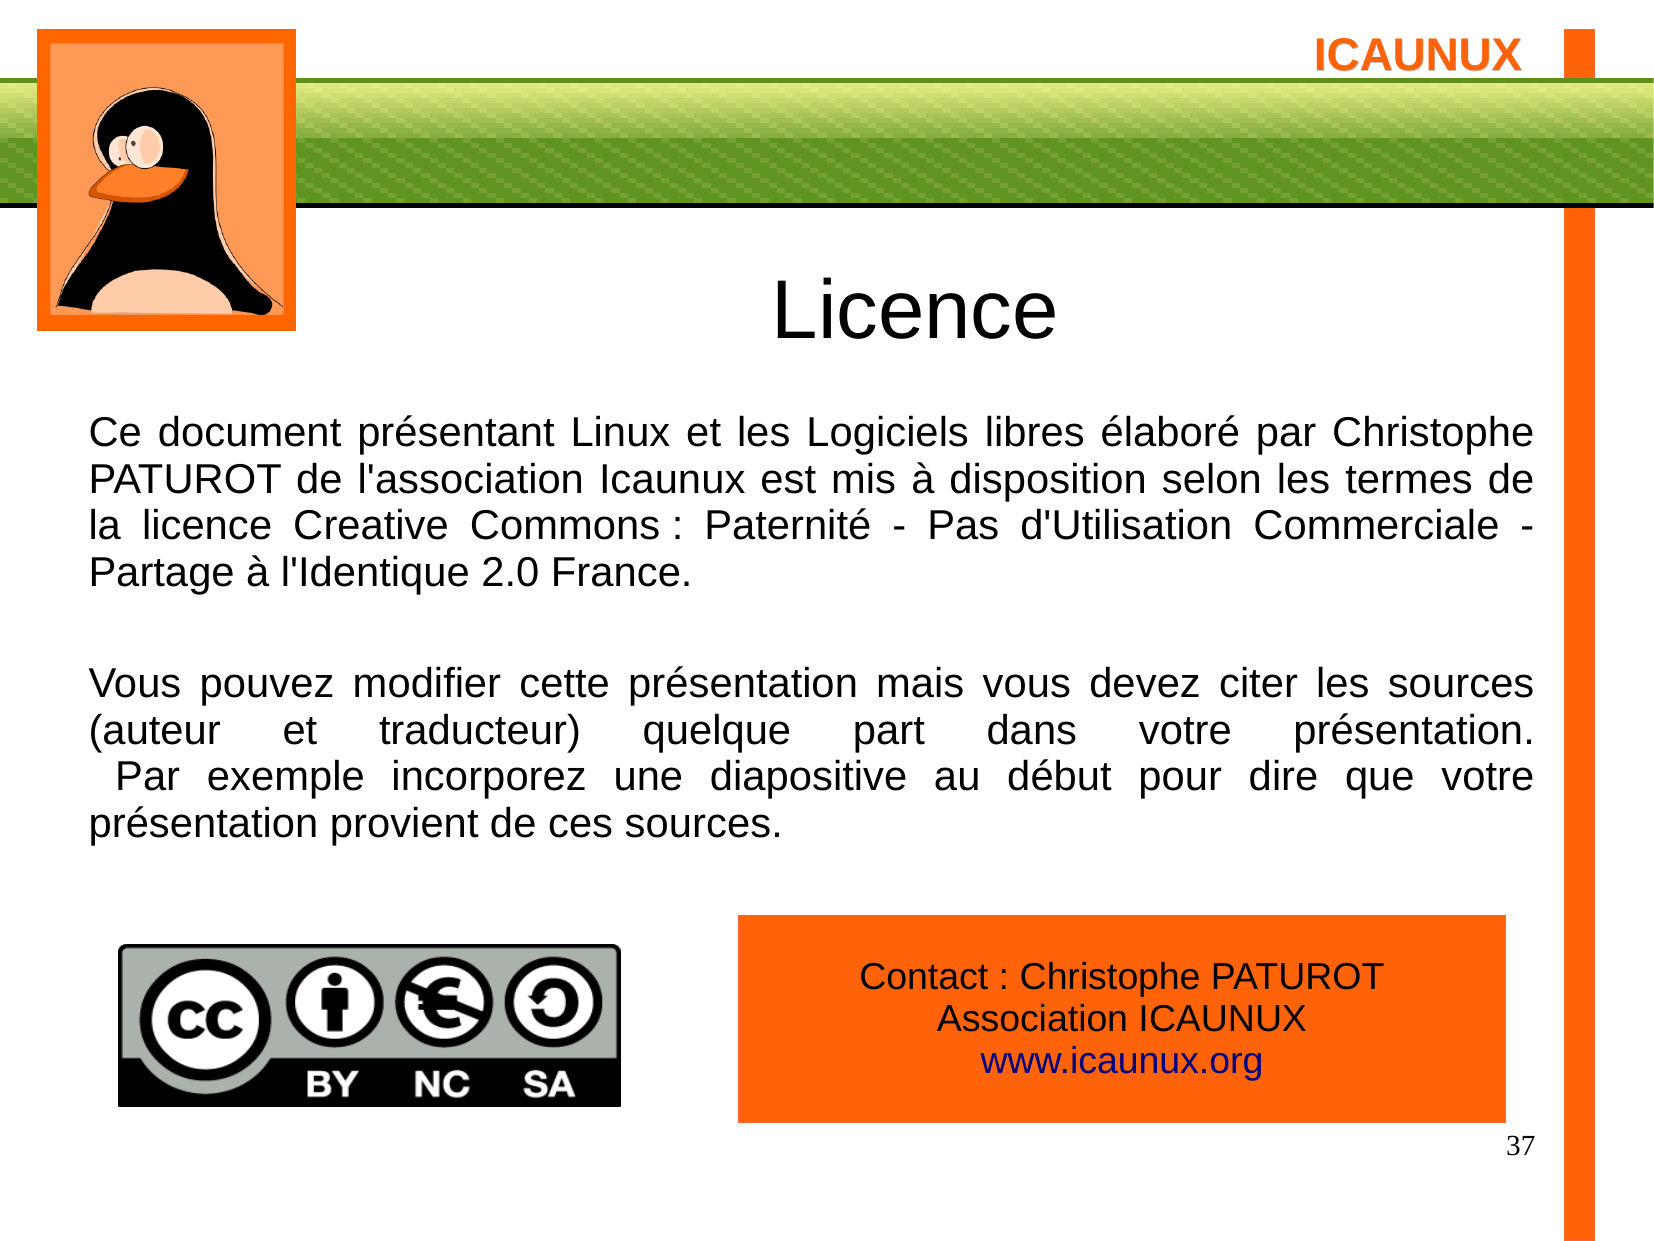

Licence
Ce document présentant Linux et les Logiciels libres élaboré par Christophe PATUROT de l'association Icaunux est mis à disposition selon les termes de la licence Creative Commons : Paternité - Pas d'Utilisation Commerciale - Partage à l'Identique 2.0 France.
# Vous pouvez modifier cette présentation mais vous devez citer les sources (auteur et traducteur) quelque part dans votre présentation. Par exemple incorporez une diapositive au début pour dire que votre présentation provient de ces sources.
Contact : Christophe PATUROT
Association ICAUNUX
www.icaunux.org
37